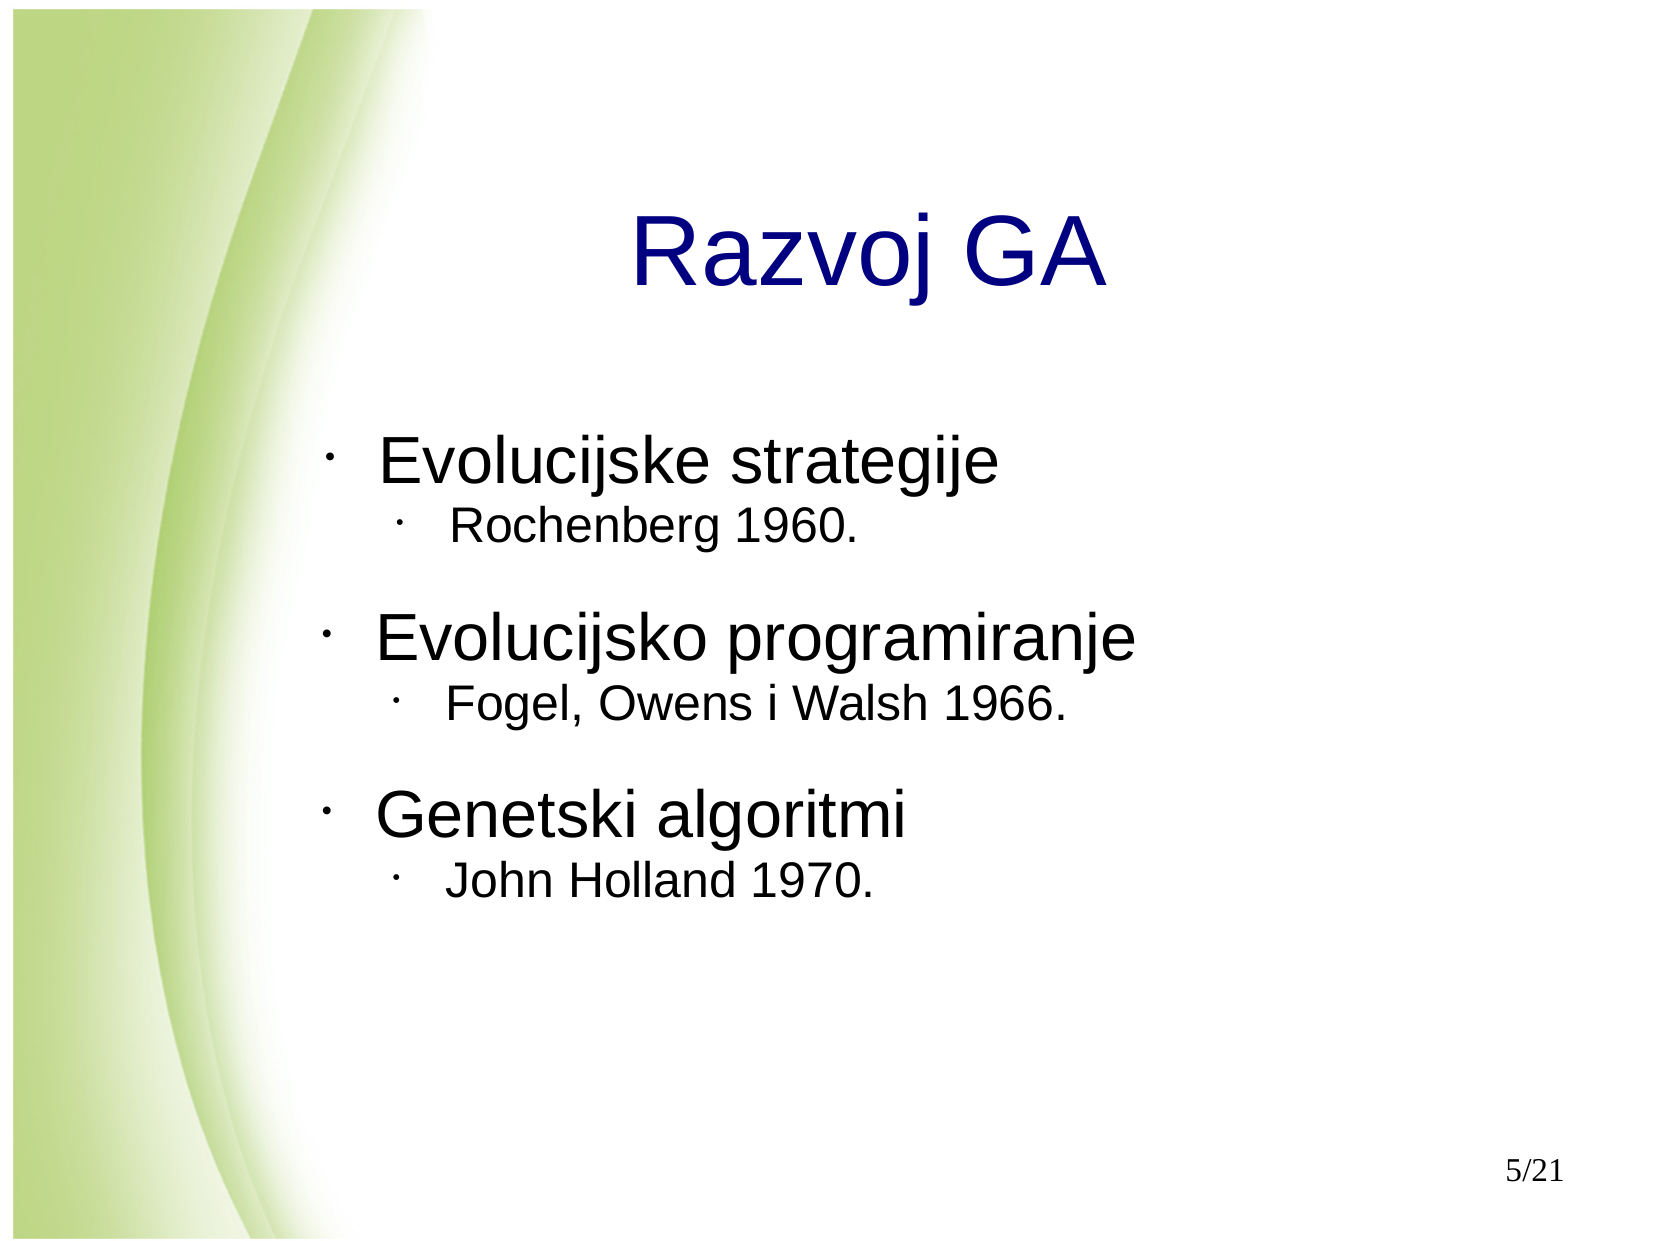

# Razvoj GA
Evolucijske strategije
Rochenberg 1960.
Evolucijsko programiranje
Fogel, Owens i Walsh 1966.
Genetski algoritmi
John Holland 1970.